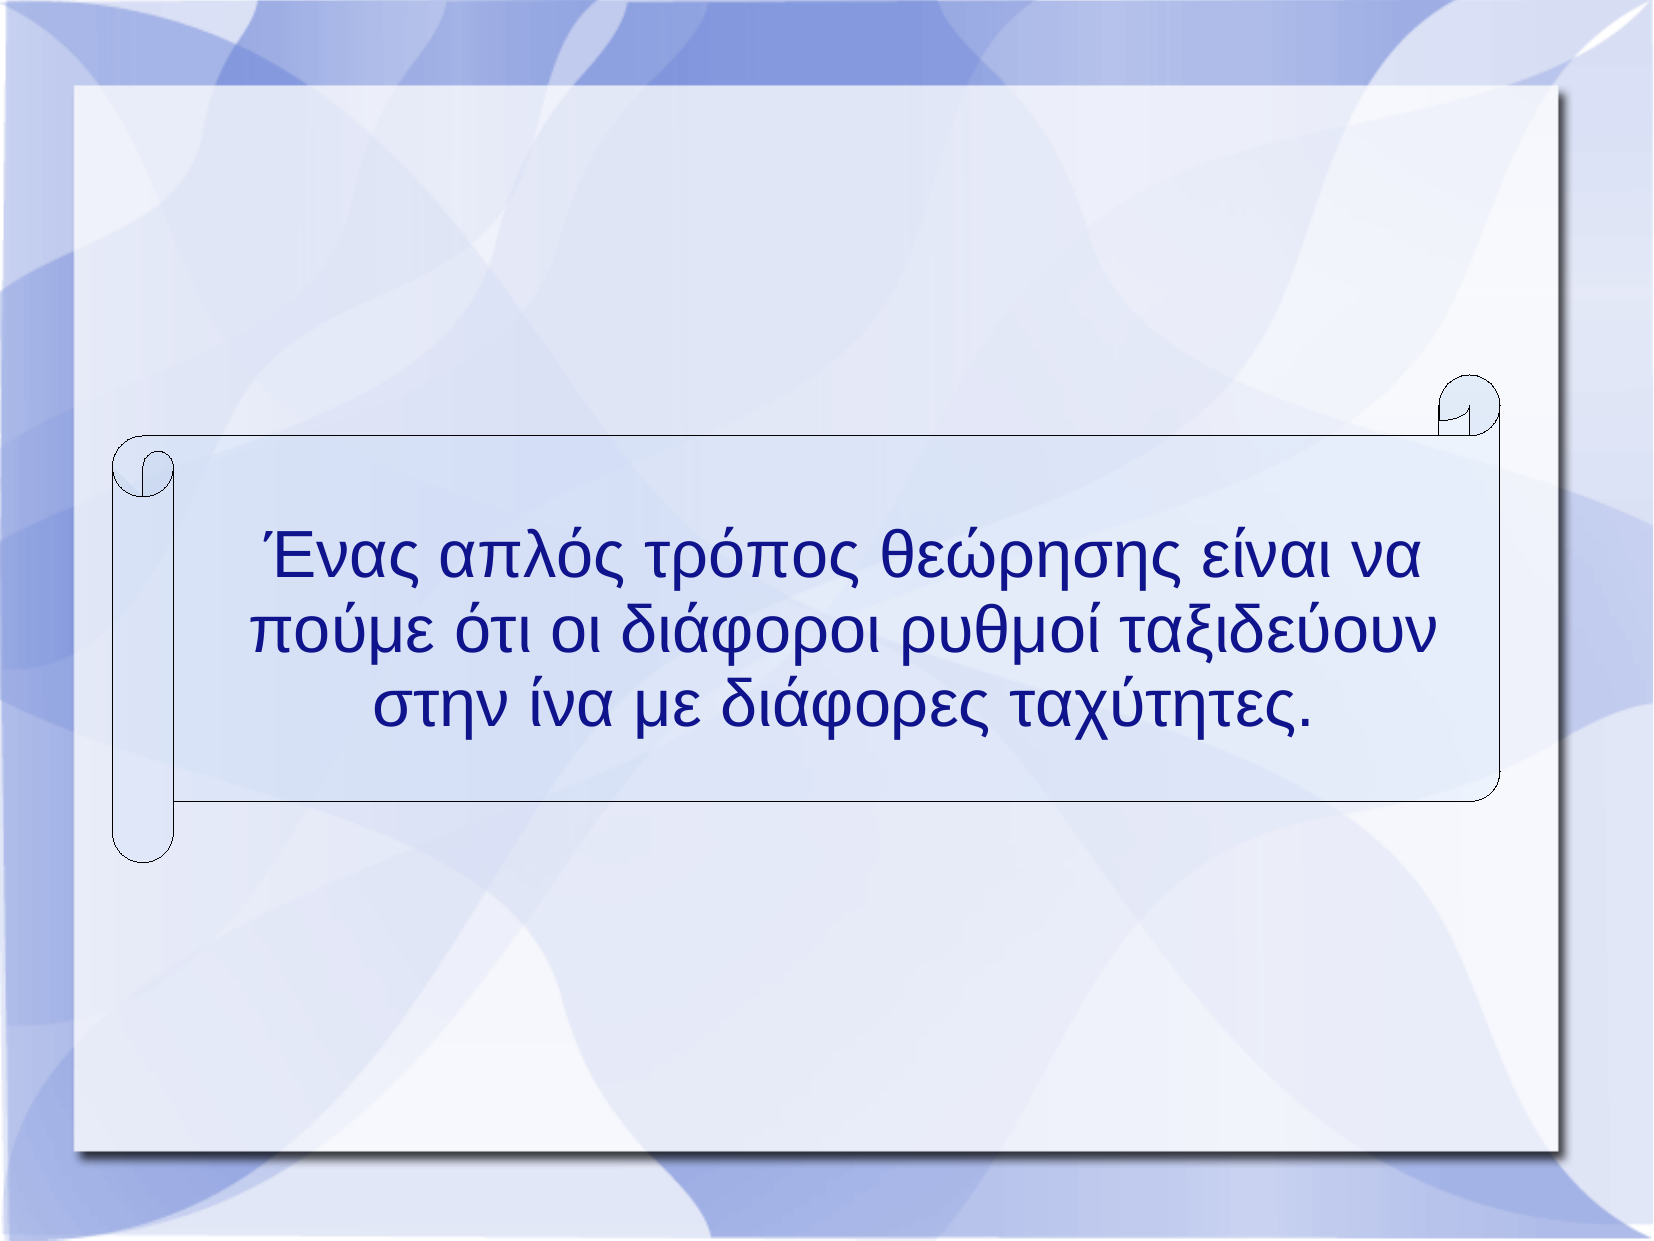

# Ένας απλός τρόπος θεώρησης είναι να πούμε ότι οι διάφοροι ρυθμοί ταξιδεύουν στην ίνα με διάφορες ταχύτητες.